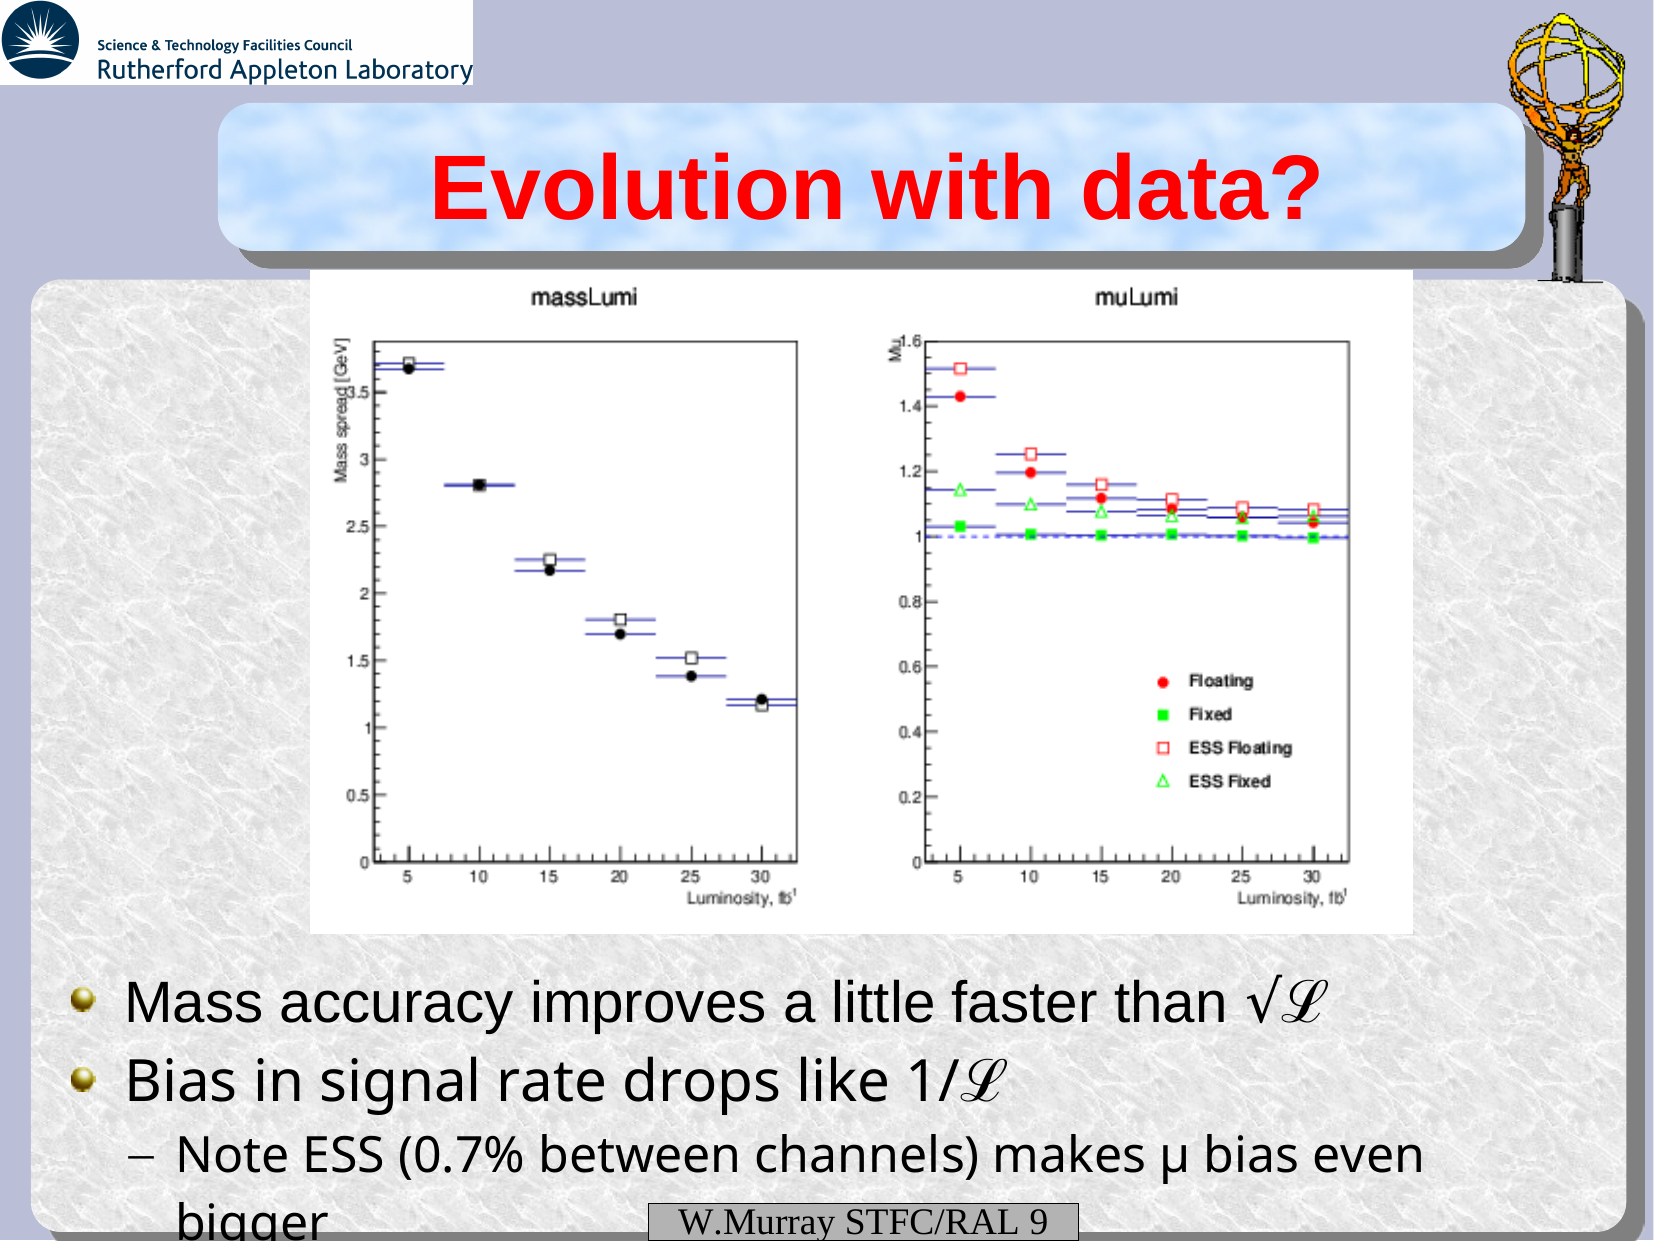

# Evolution with data?
Mass accuracy improves a little faster than √ℒ
Bias in signal rate drops like 1/ℒ
Note ESS (0.7% between channels) makes μ bias even bigger